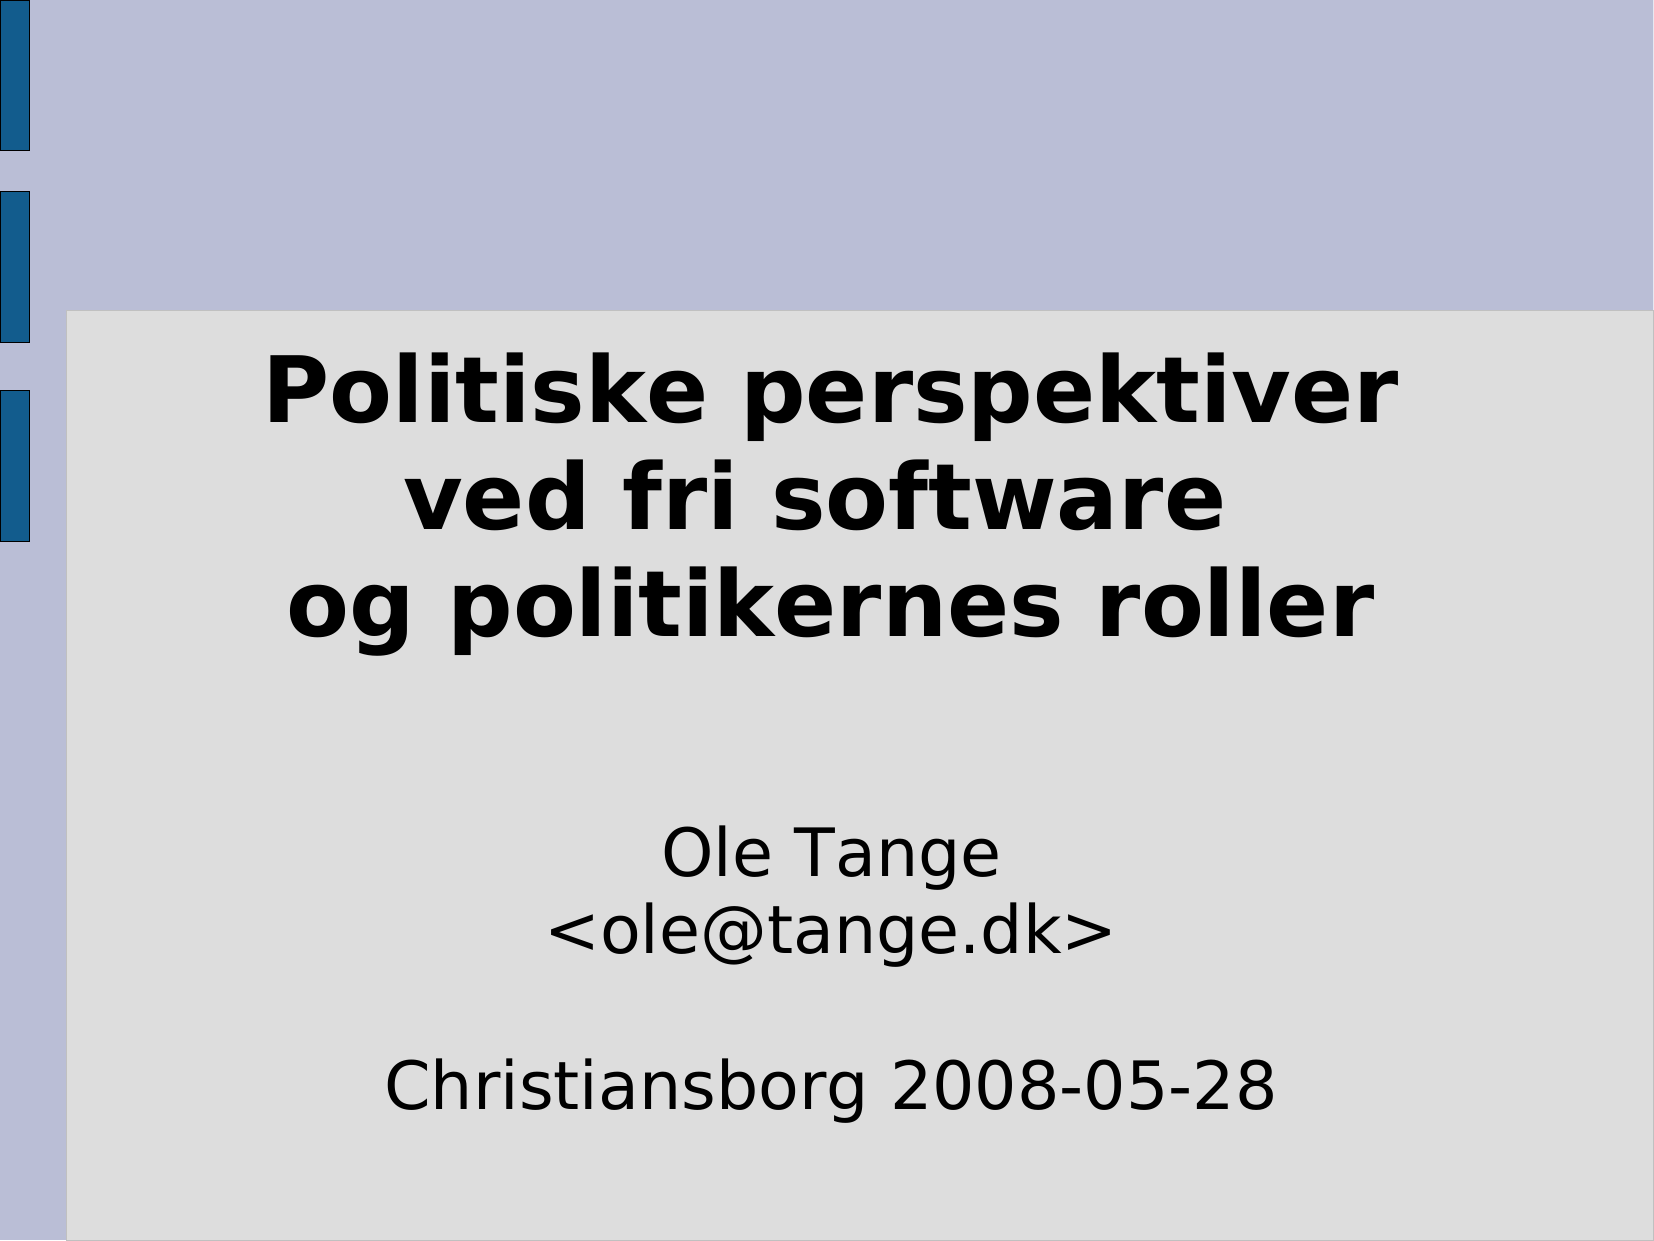

#
Politiske perspektiver
ved fri software
og politikernes roller
Ole Tange
<ole@tange.dk>
Christiansborg 2008-05-28